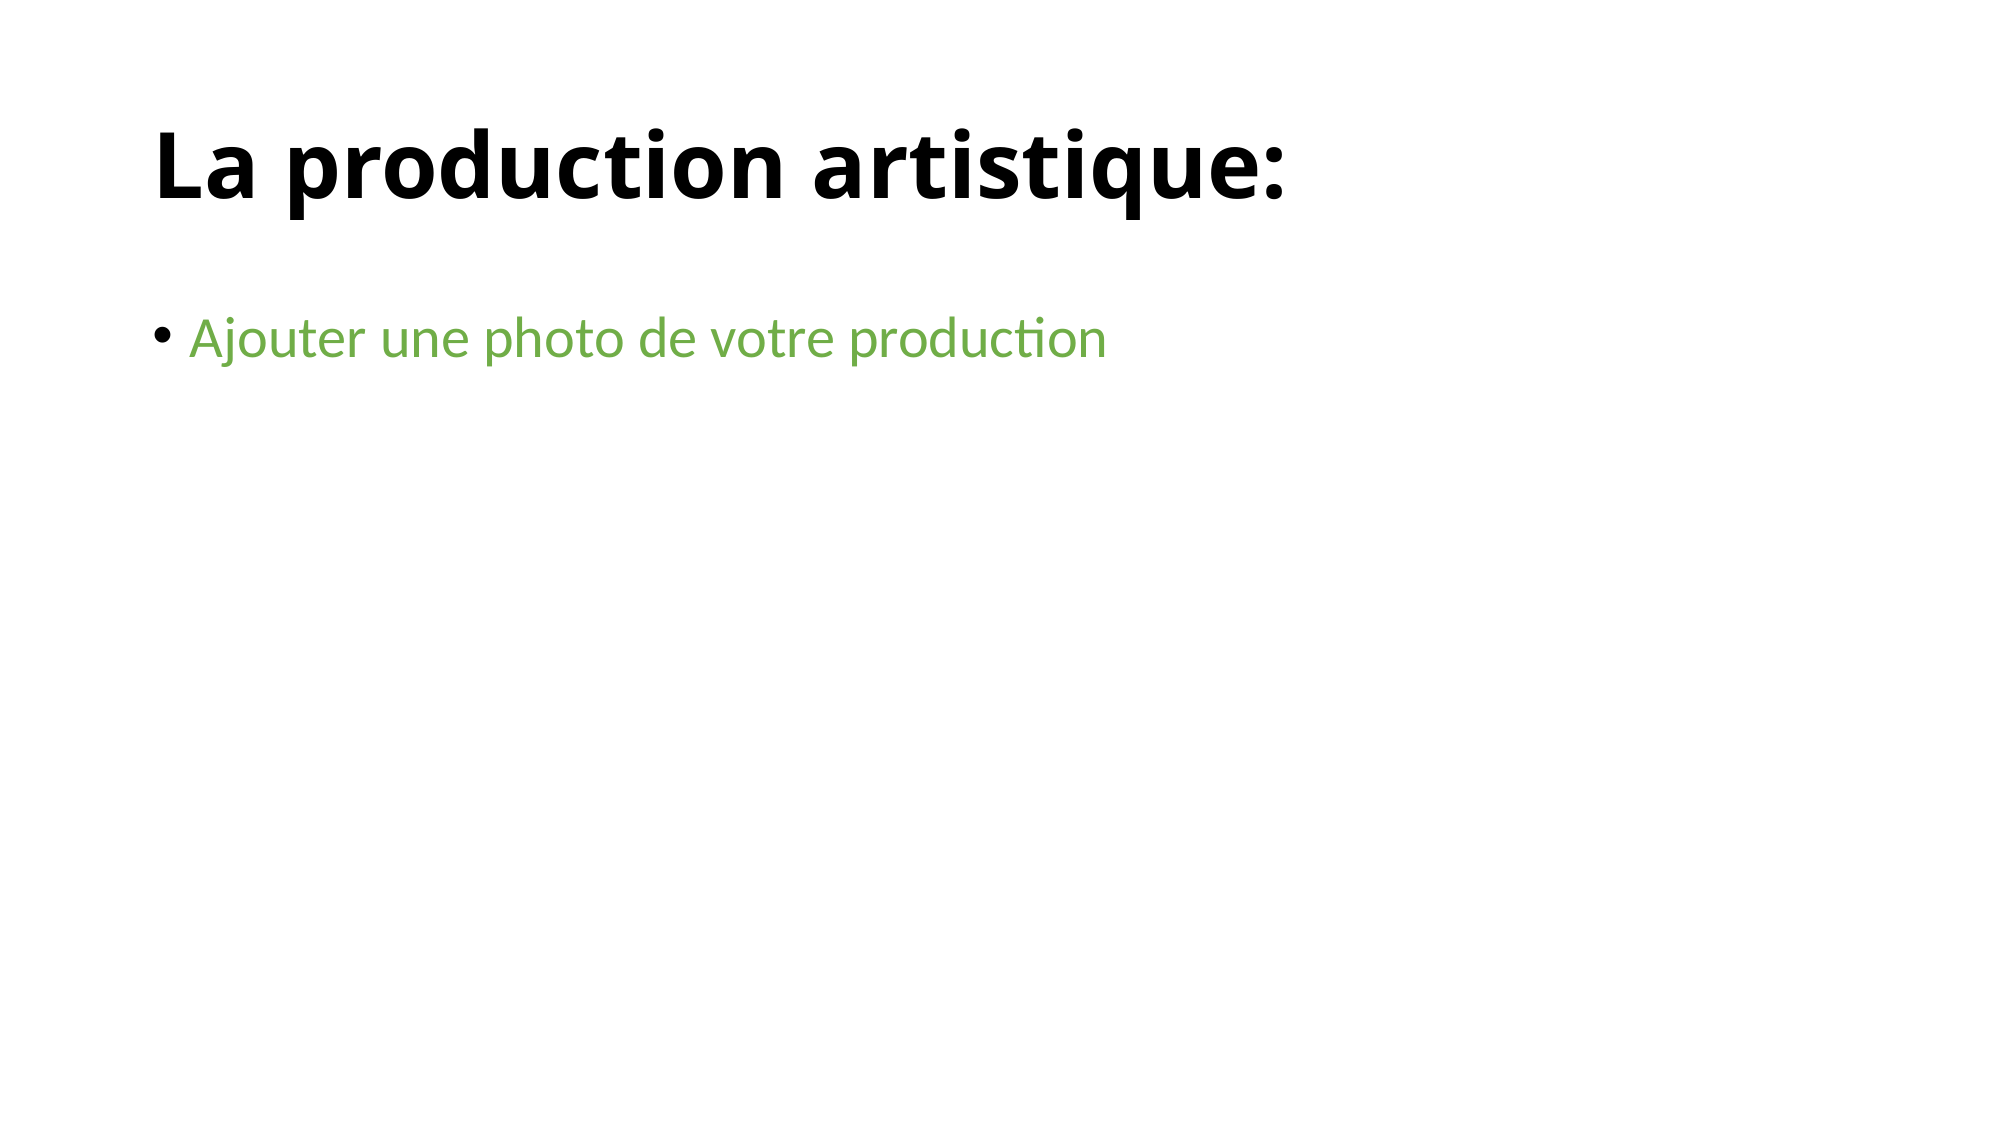

# La production artistique:
Ajouter une photo de votre production